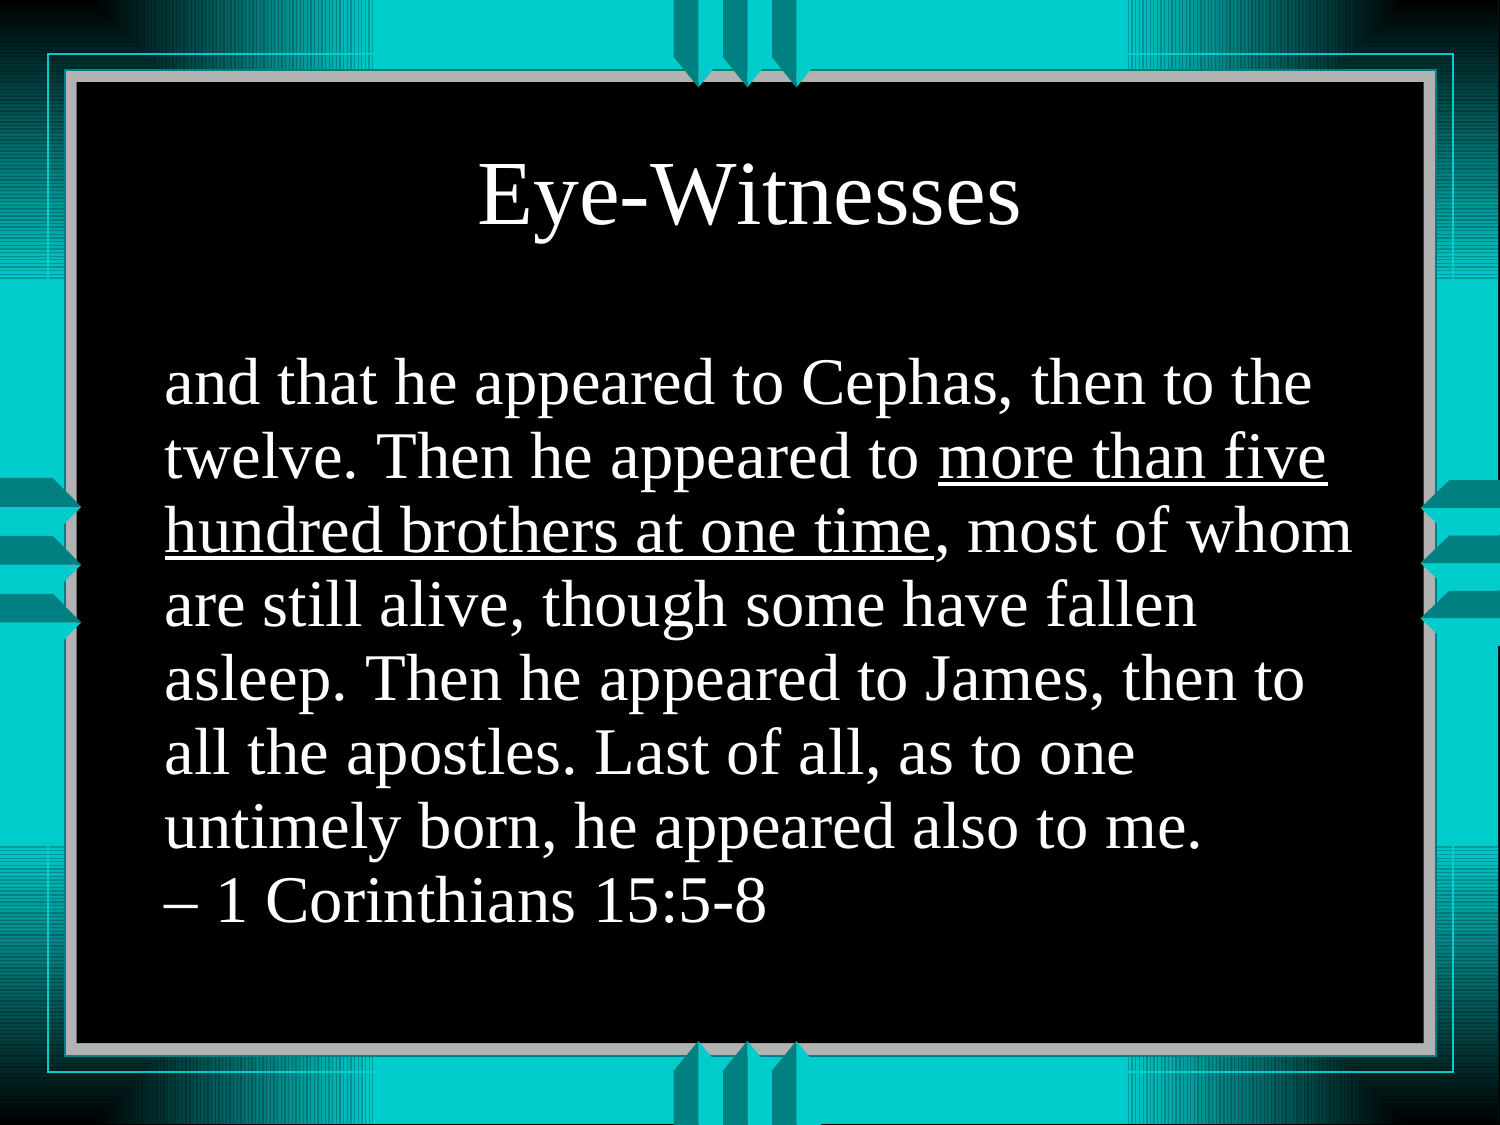

# Eye-Witnesses
and that he appeared to Cephas, then to the twelve. Then he appeared to more than five hundred brothers at one time, most of whom are still alive, though some have fallen asleep. Then he appeared to James, then to all the apostles. Last of all, as to one untimely born, he appeared also to me.
– 1 Corinthians 15:5-8